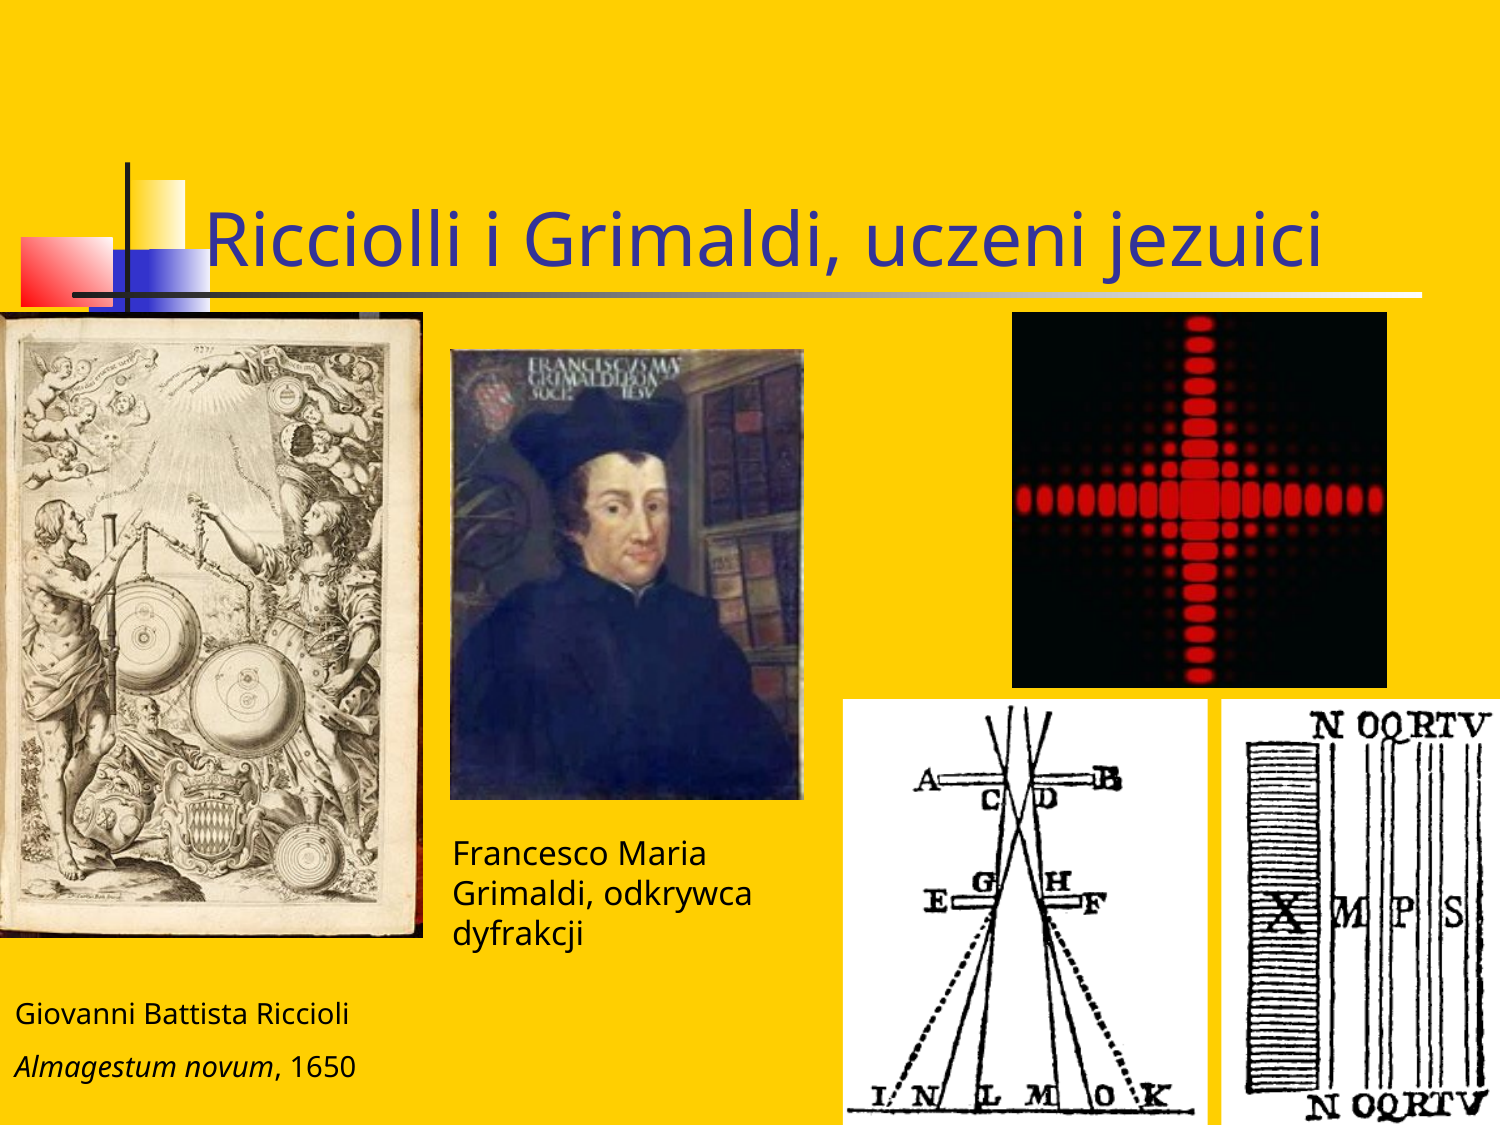

# Ricciolli i Grimaldi, uczeni jezuici
Francesco Maria Grimaldi, odkrywca dyfrakcji
Giovanni Battista Riccioli
Almagestum novum, 1650